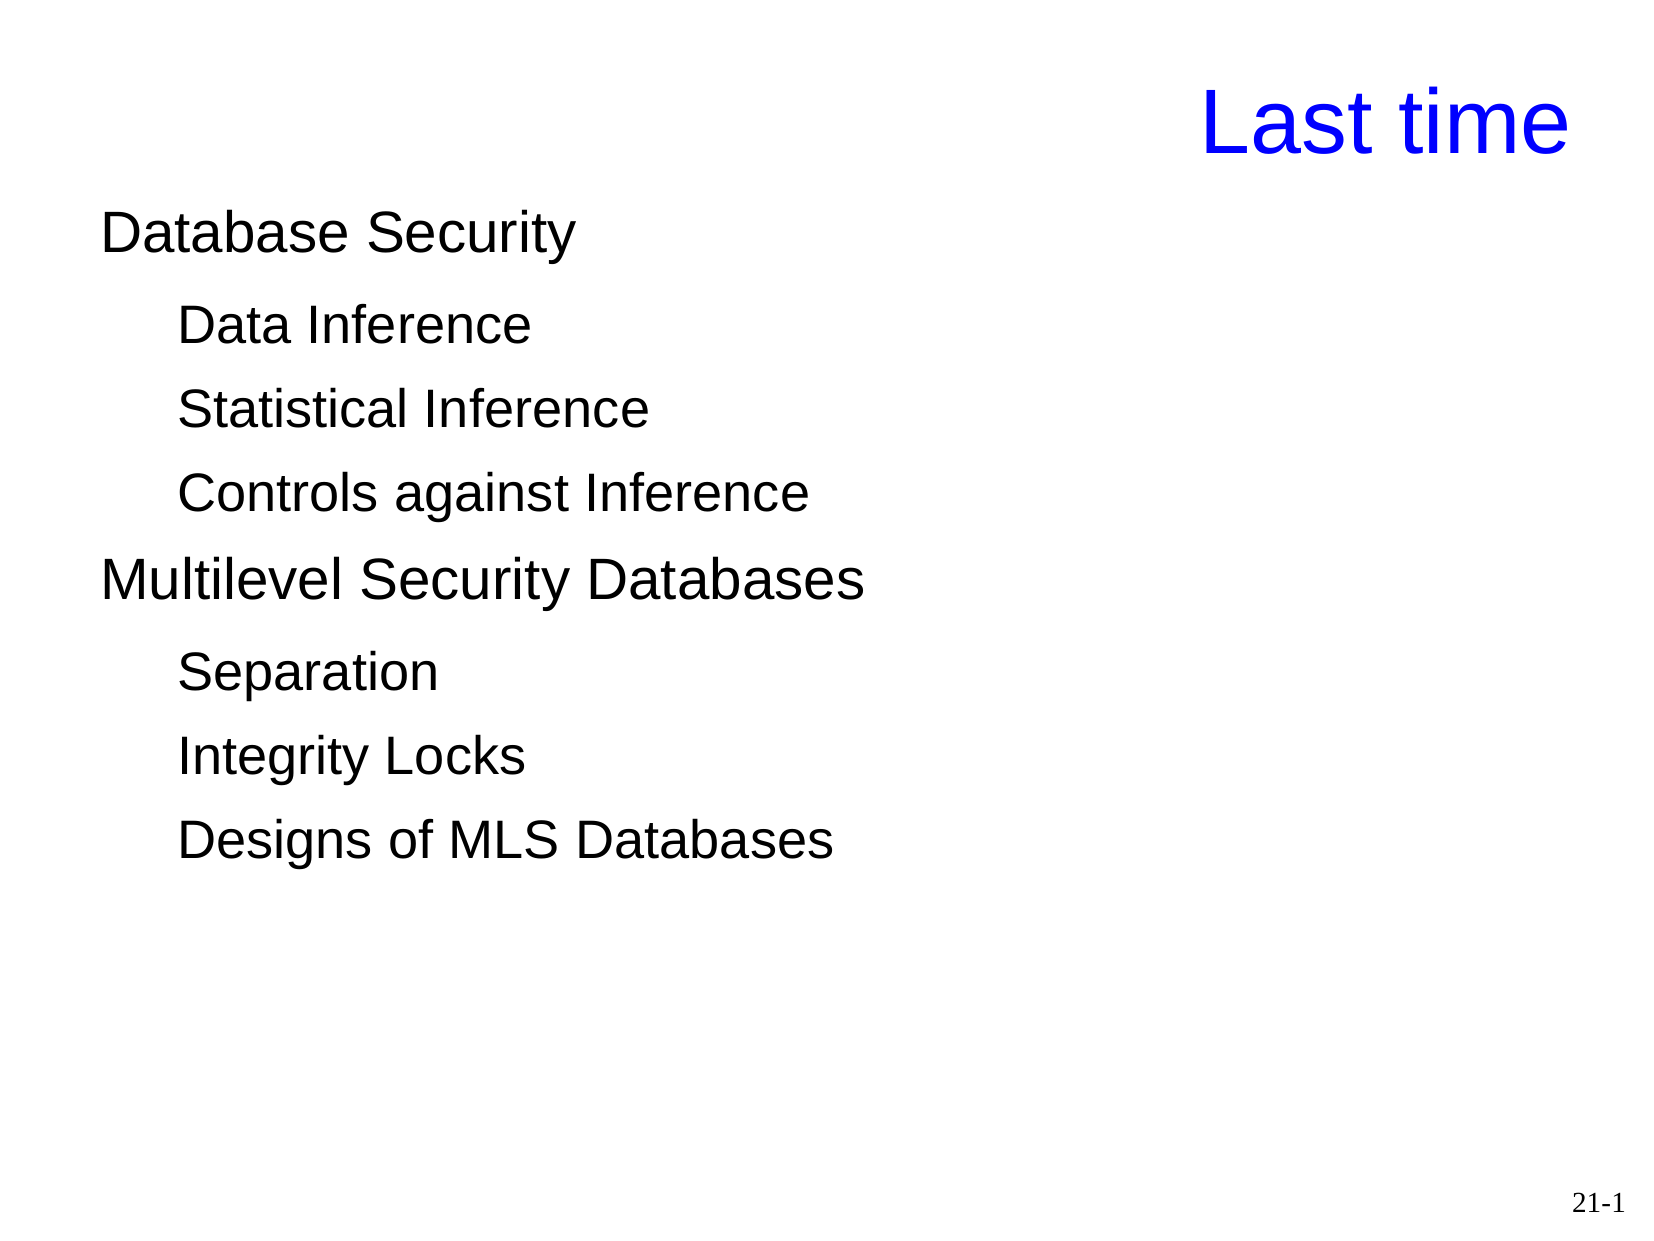

# Last time
Database Security
Data Inference
Statistical Inference
Controls against Inference
Multilevel Security Databases
Separation
Integrity Locks
Designs of MLS Databases